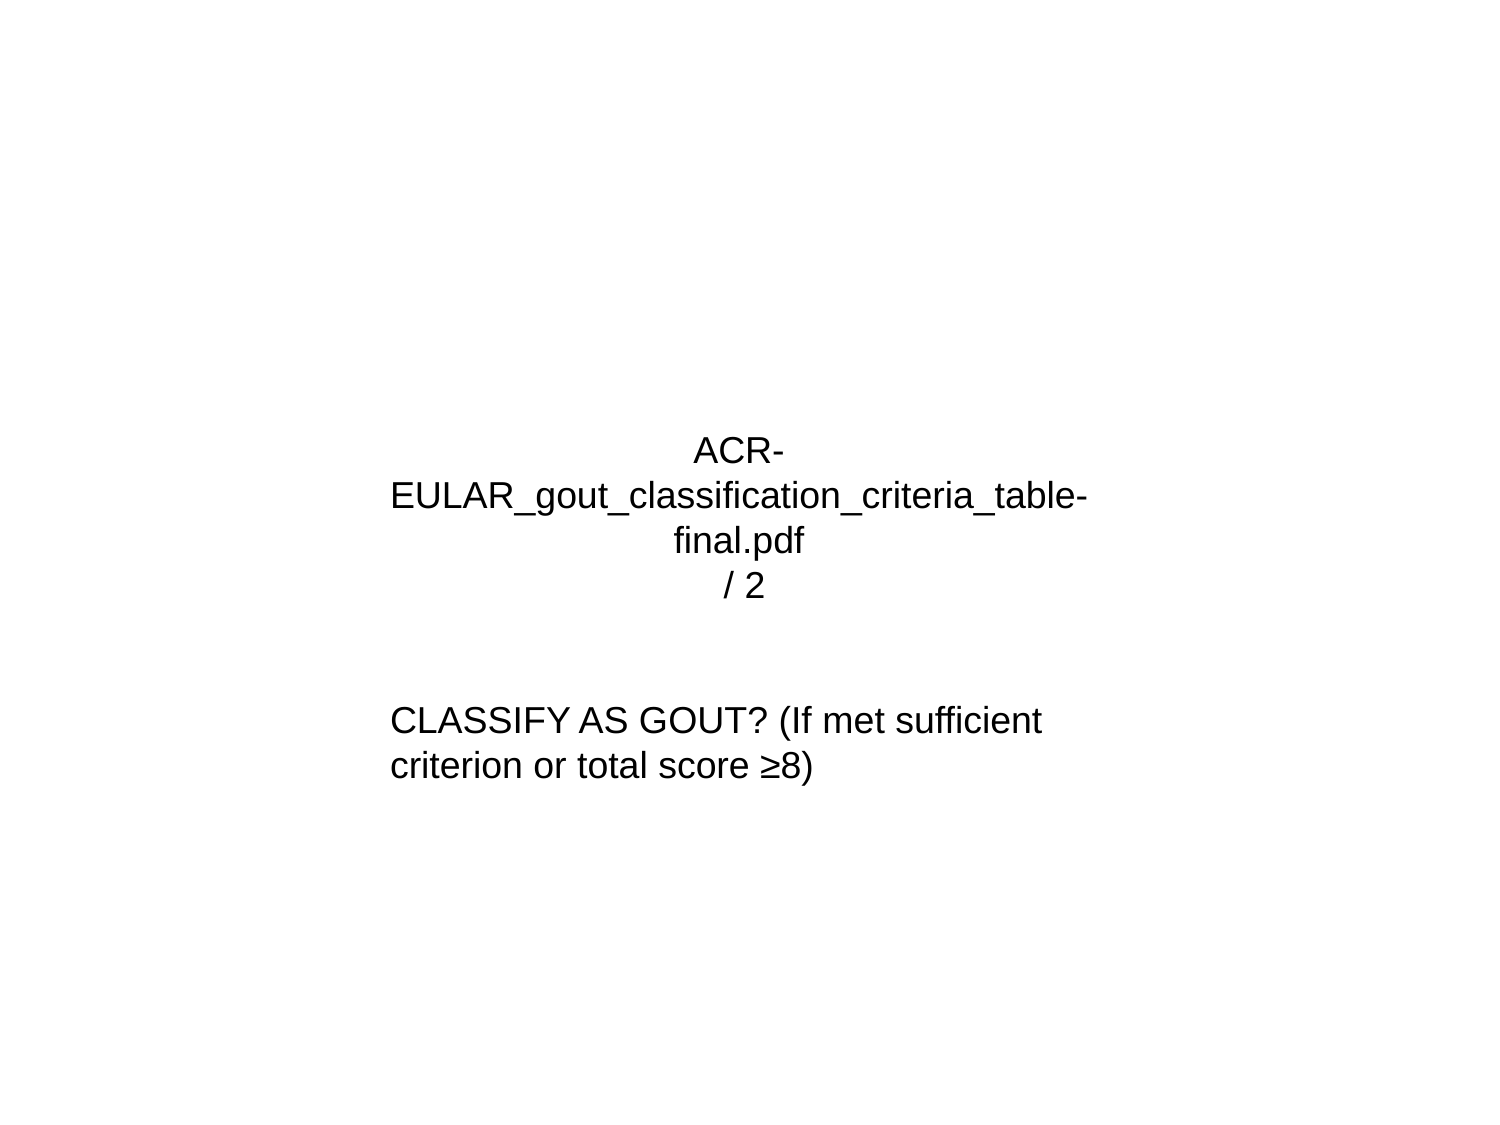

ACR-EULAR_gout_classification_criteria_table-final.pdf
 / 2
CLASSIFY AS GOUT? (If met sufficient criterion or total score ≥8)